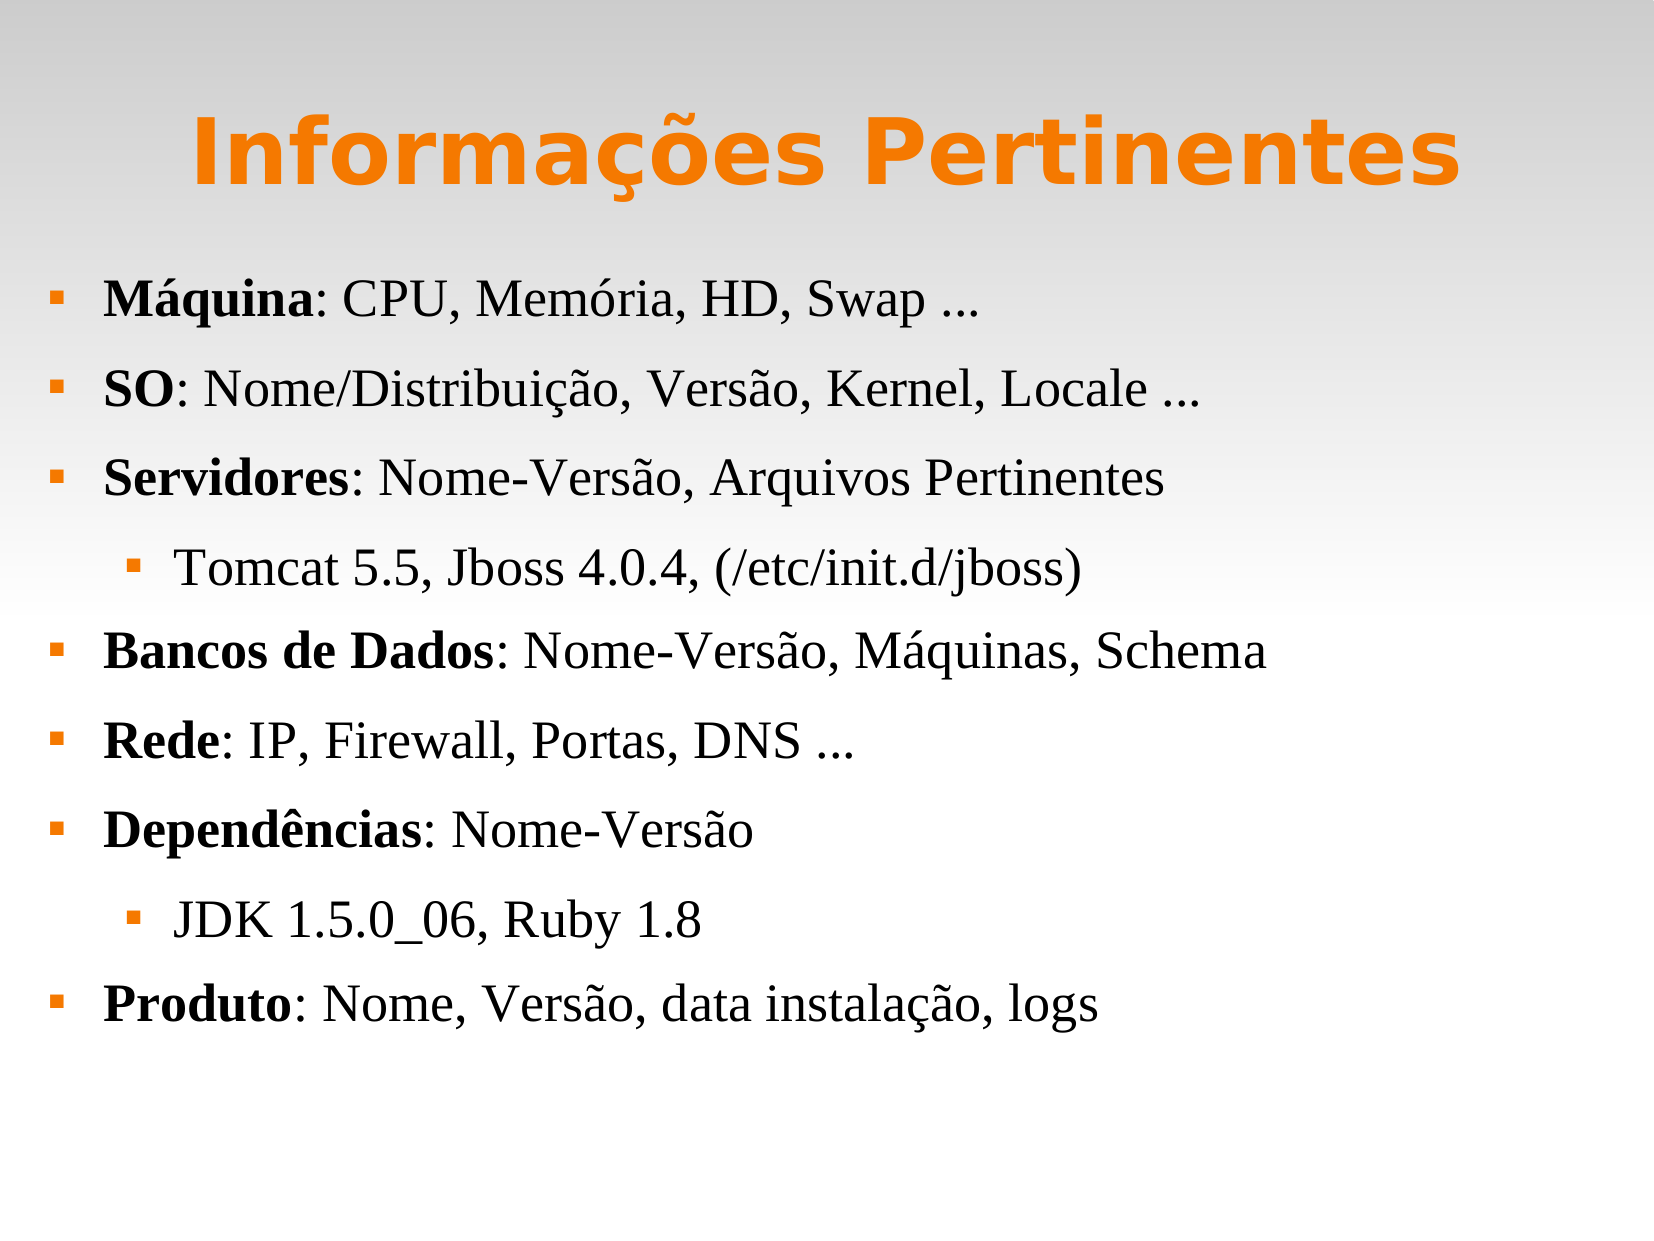

# Informações Pertinentes
Máquina: CPU, Memória, HD, Swap ...
SO: Nome/Distribuição, Versão, Kernel, Locale ...
Servidores: Nome-Versão, Arquivos Pertinentes
Tomcat 5.5, Jboss 4.0.4, (/etc/init.d/jboss)
Bancos de Dados: Nome-Versão, Máquinas, Schema
Rede: IP, Firewall, Portas, DNS ...
Dependências: Nome-Versão
JDK 1.5.0_06, Ruby 1.8
Produto: Nome, Versão, data instalação, logs